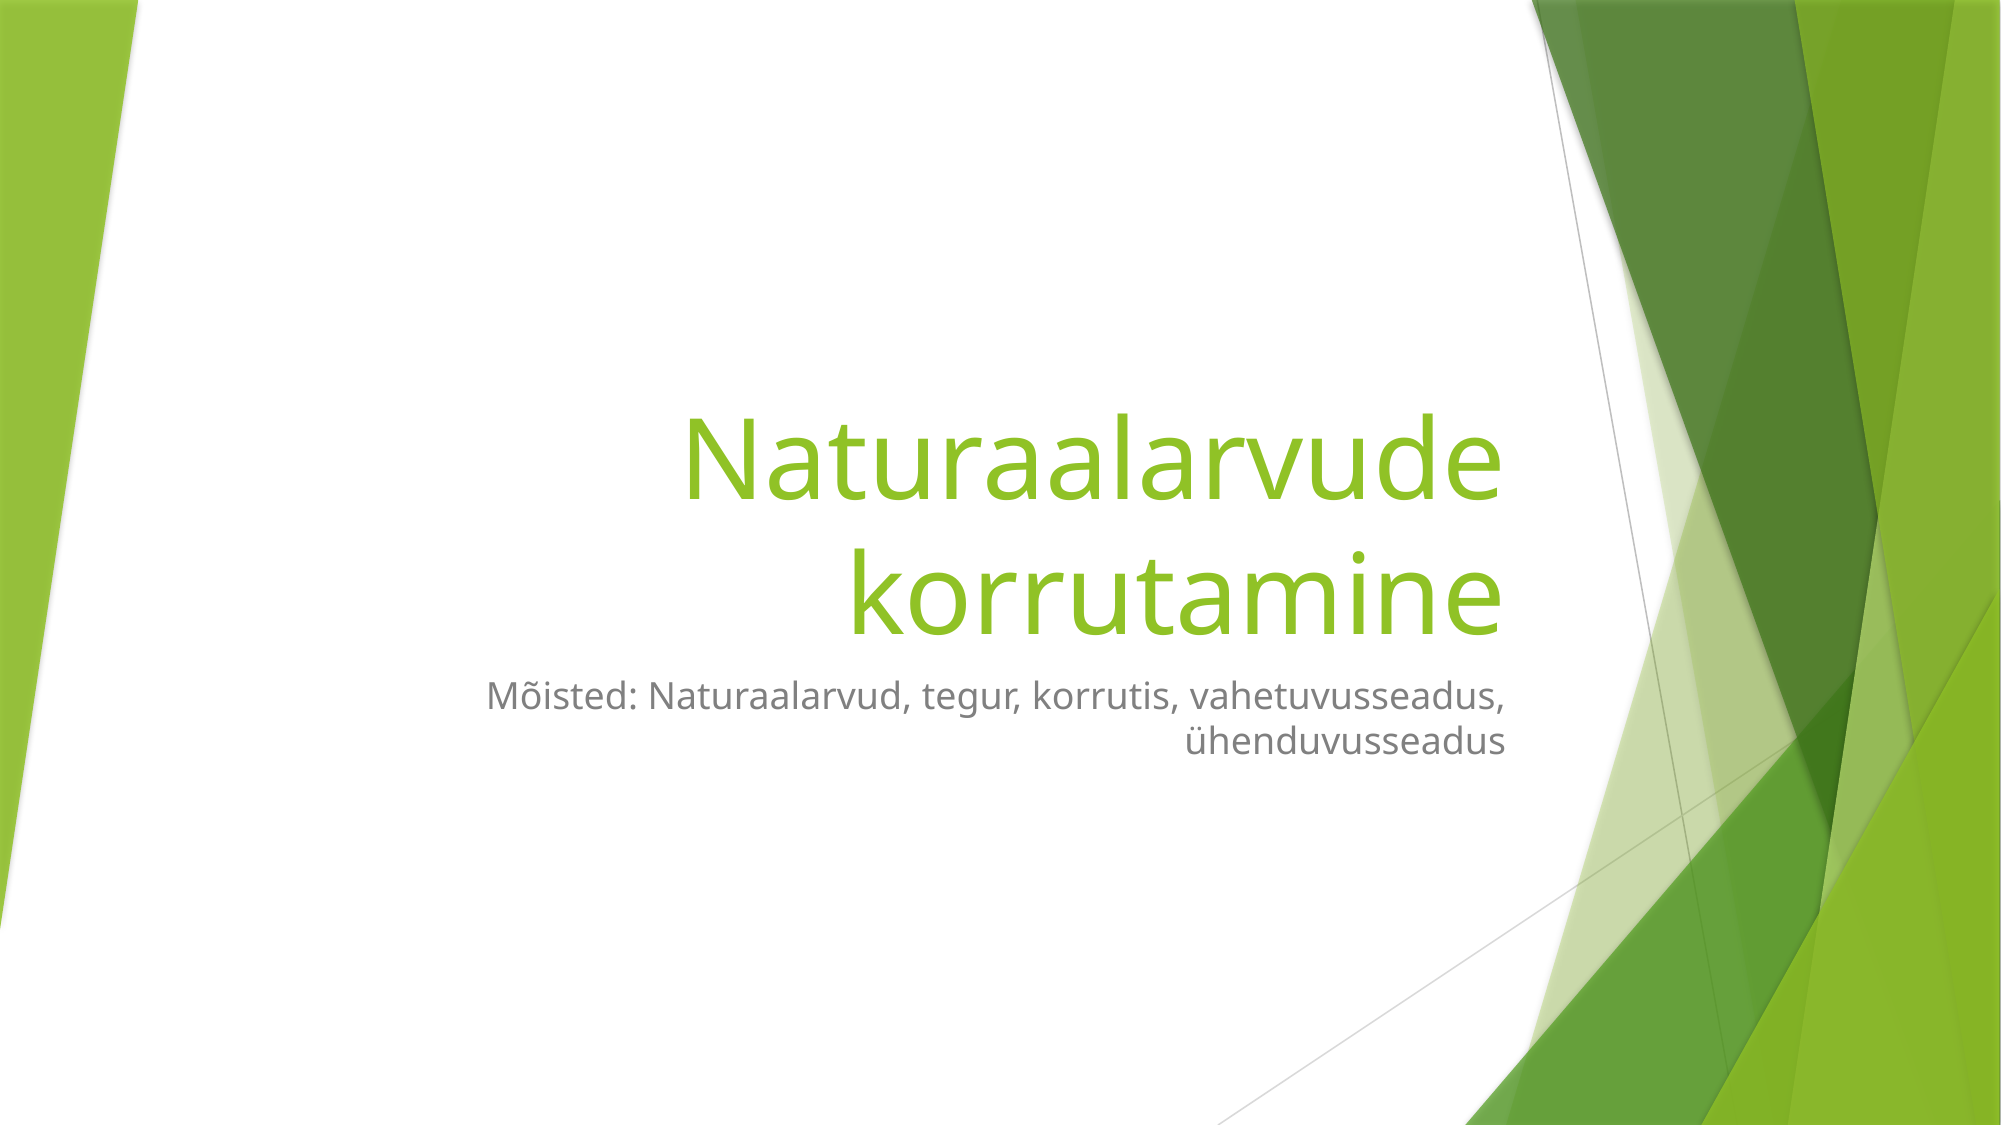

# Naturaalarvude korrutamine
Mõisted: Naturaalarvud, tegur, korrutis, vahetuvusseadus, ühenduvusseadus